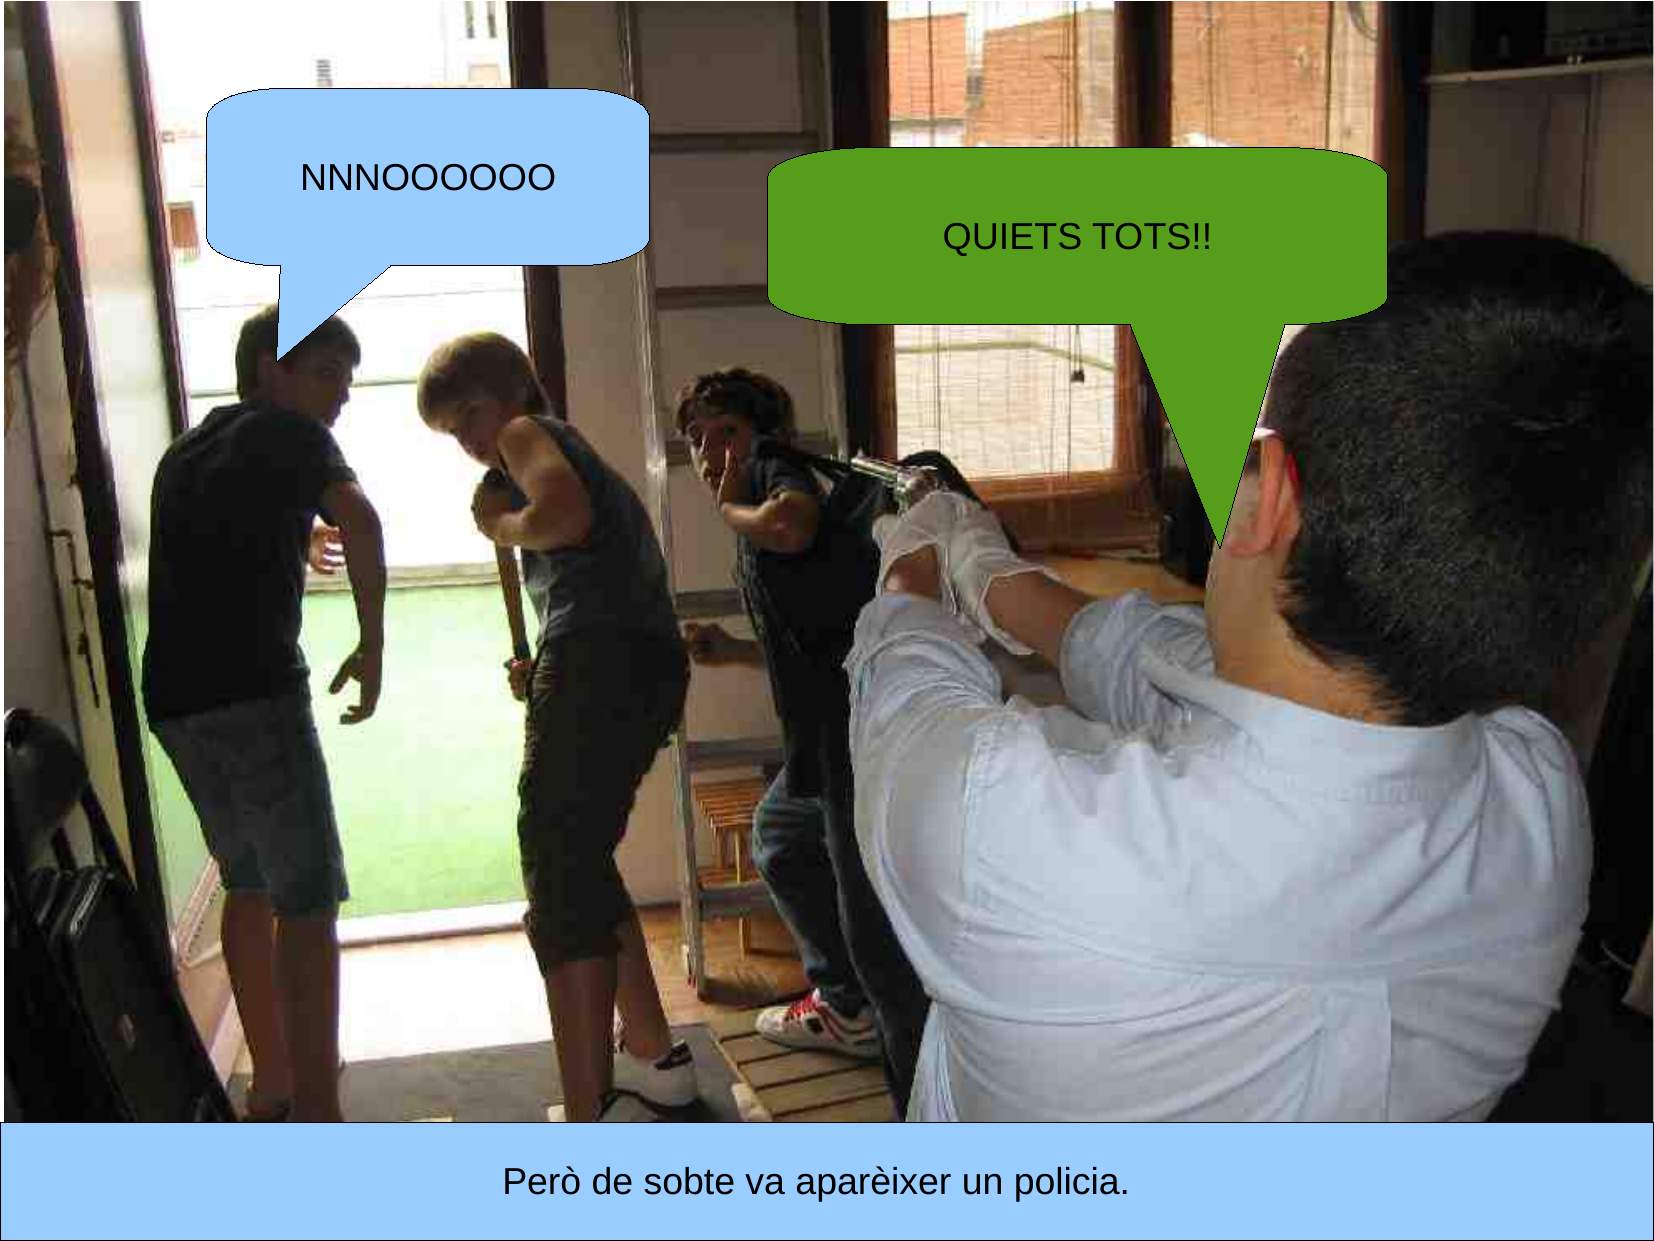

NNNOOOOOO
QUIETS TOTS!!
Però de sobte va aparèixer un policia.